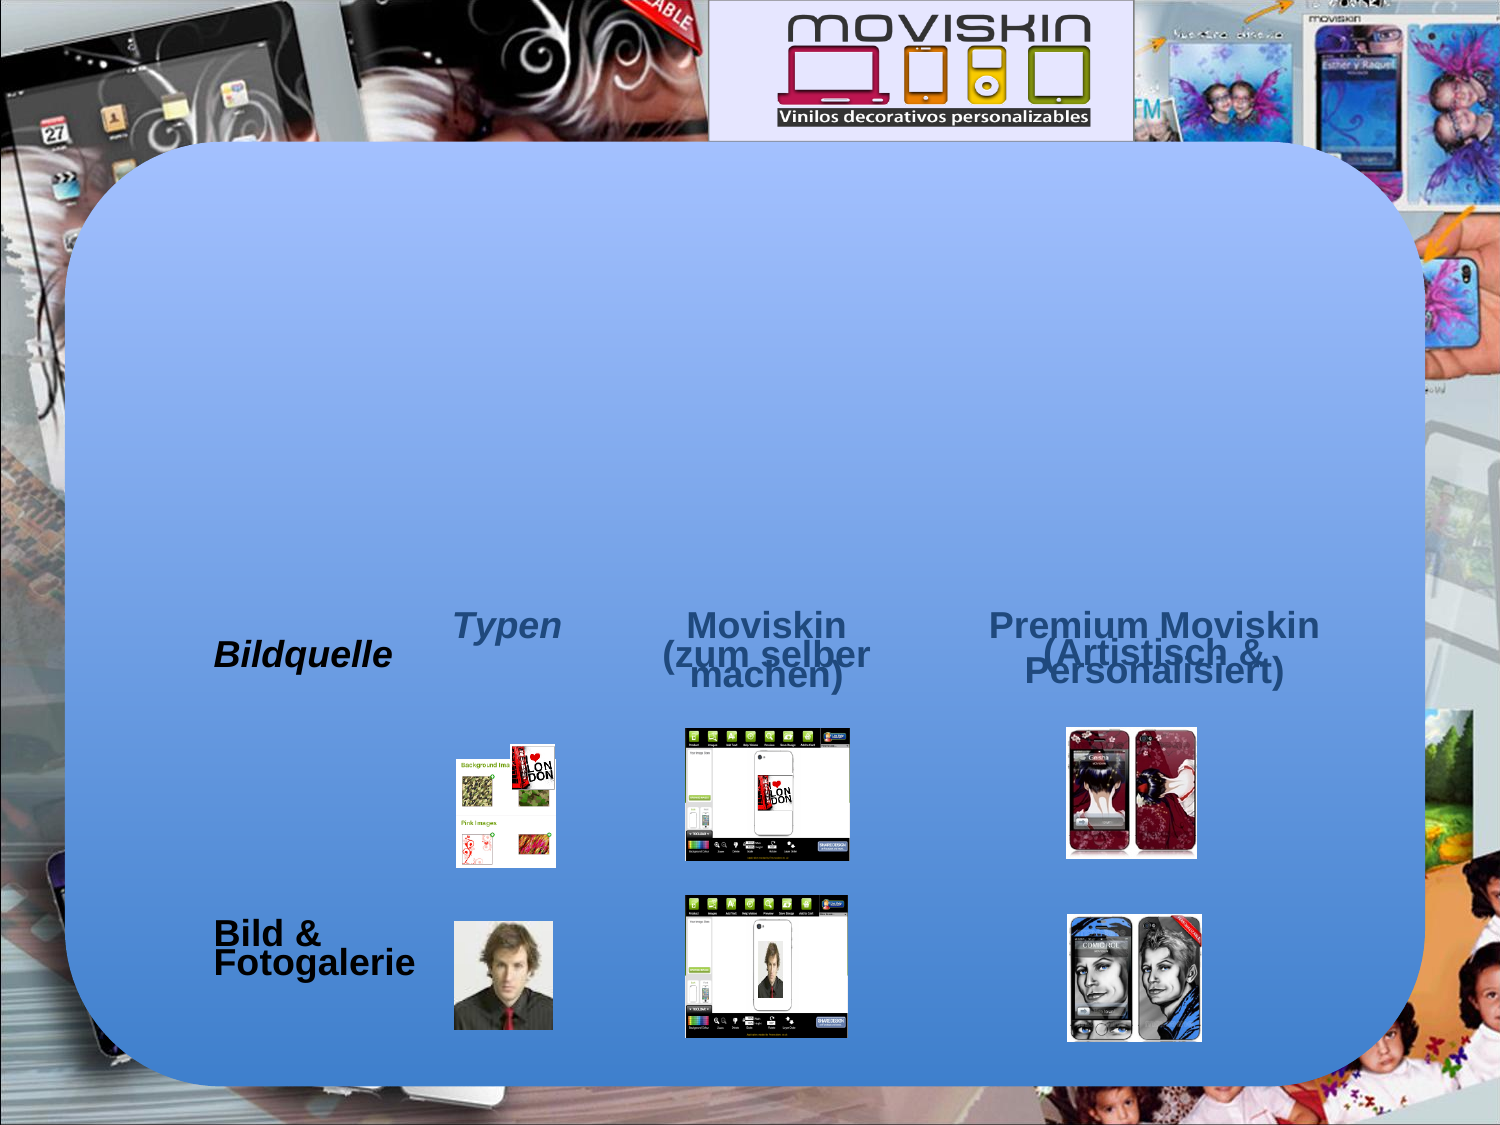

| Typen Bildquelle | Moviskin (zum selber machen) | Premium Moviskin (Artistisch & Personalisiert) |
| --- | --- | --- |
| Bild & Fotogalerie | | |
| Kundenfoto | | |